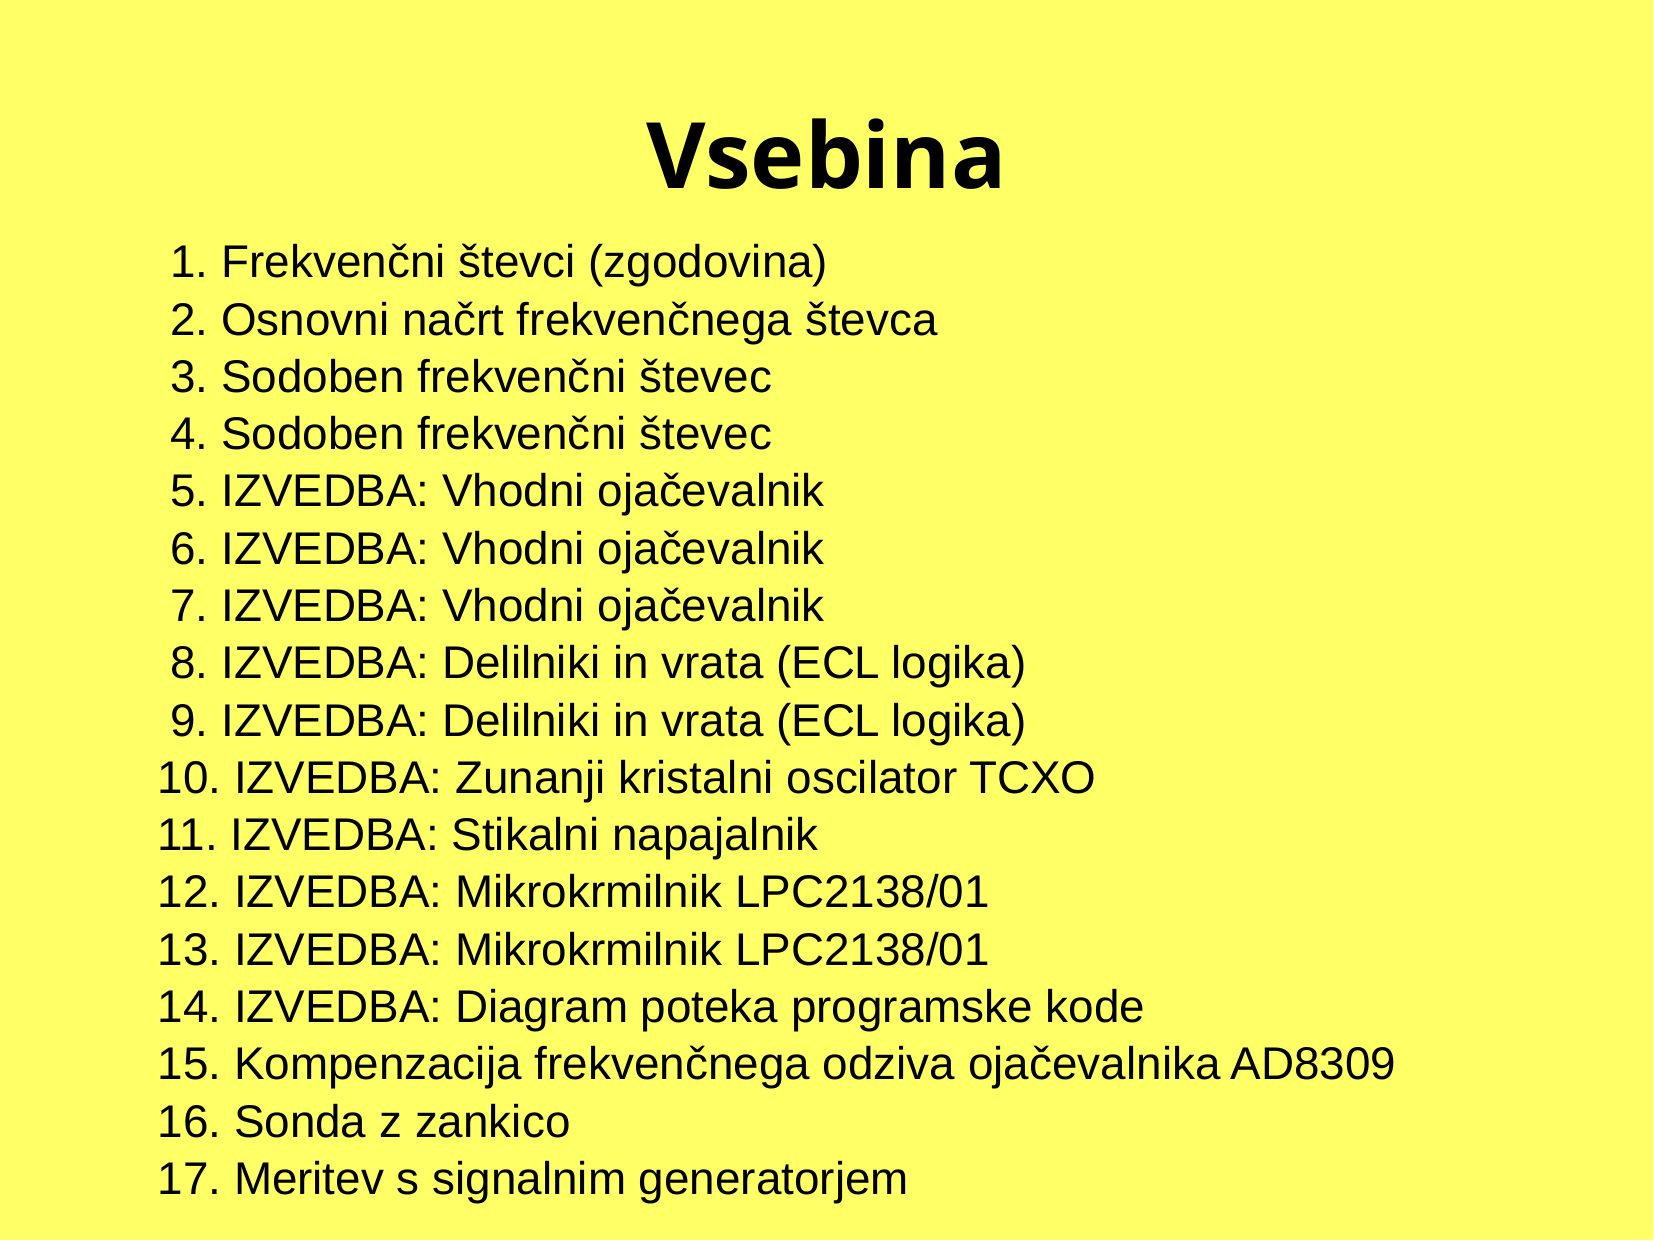

# Vsebina
 1. Frekvenčni števci (zgodovina)
 2. Osnovni načrt frekvenčnega števca
 3. Sodoben frekvenčni števec
 4. Sodoben frekvenčni števec
 5. IZVEDBA: Vhodni ojačevalnik
 6. IZVEDBA: Vhodni ojačevalnik
 7. IZVEDBA: Vhodni ojačevalnik
 8. IZVEDBA: Delilniki in vrata (ECL logika)
 9. IZVEDBA: Delilniki in vrata (ECL logika)
10. IZVEDBA: Zunanji kristalni oscilator TCXO
11. IZVEDBA: Stikalni napajalnik
12. IZVEDBA: Mikrokrmilnik LPC2138/01
13. IZVEDBA: Mikrokrmilnik LPC2138/01
14. IZVEDBA: Diagram poteka programske kode
15. Kompenzacija frekvenčnega odziva ojačevalnika AD8309
16. Sonda z zankico
17. Meritev s signalnim generatorjem